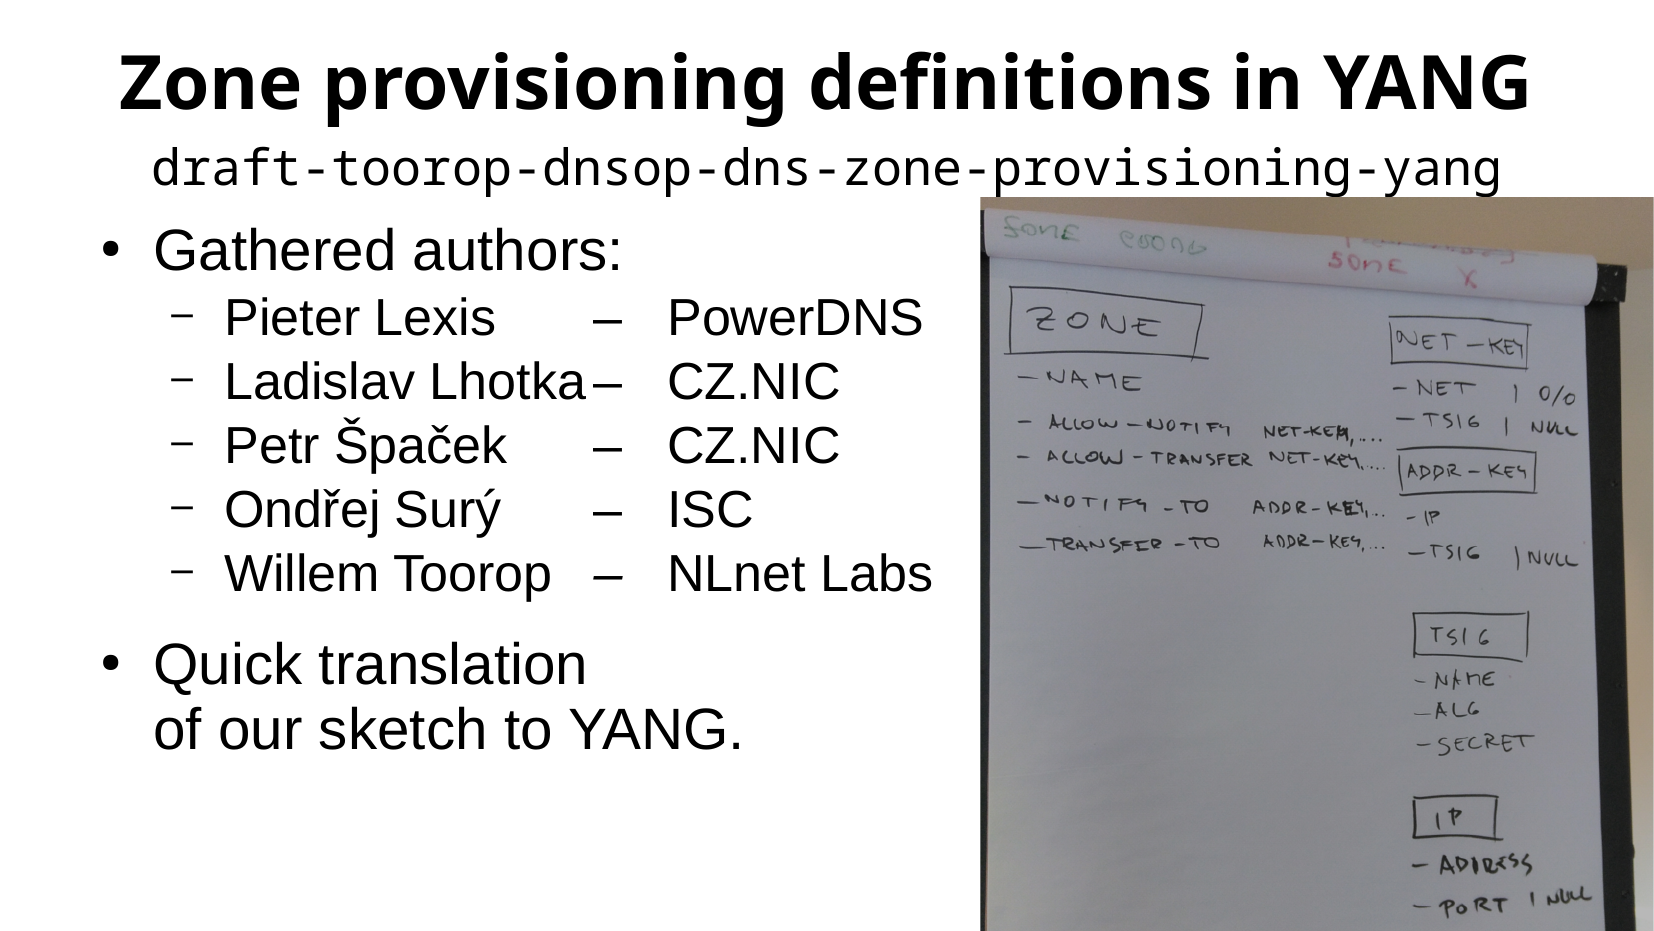

Zone provisioning definitions in YANG
draft-toorop-dnsop-dns-zone-provisioning-yang
# Gathered authors:
Pieter Lexis		–	PowerDNS
Ladislav Lhotka	–	CZ.NIC
Petr Špaček		–	CZ.NIC
Ondřej Surý		–	ISC
Willem Toorop	–	NLnet Labs
Quick translation
of our sketch to YANG.